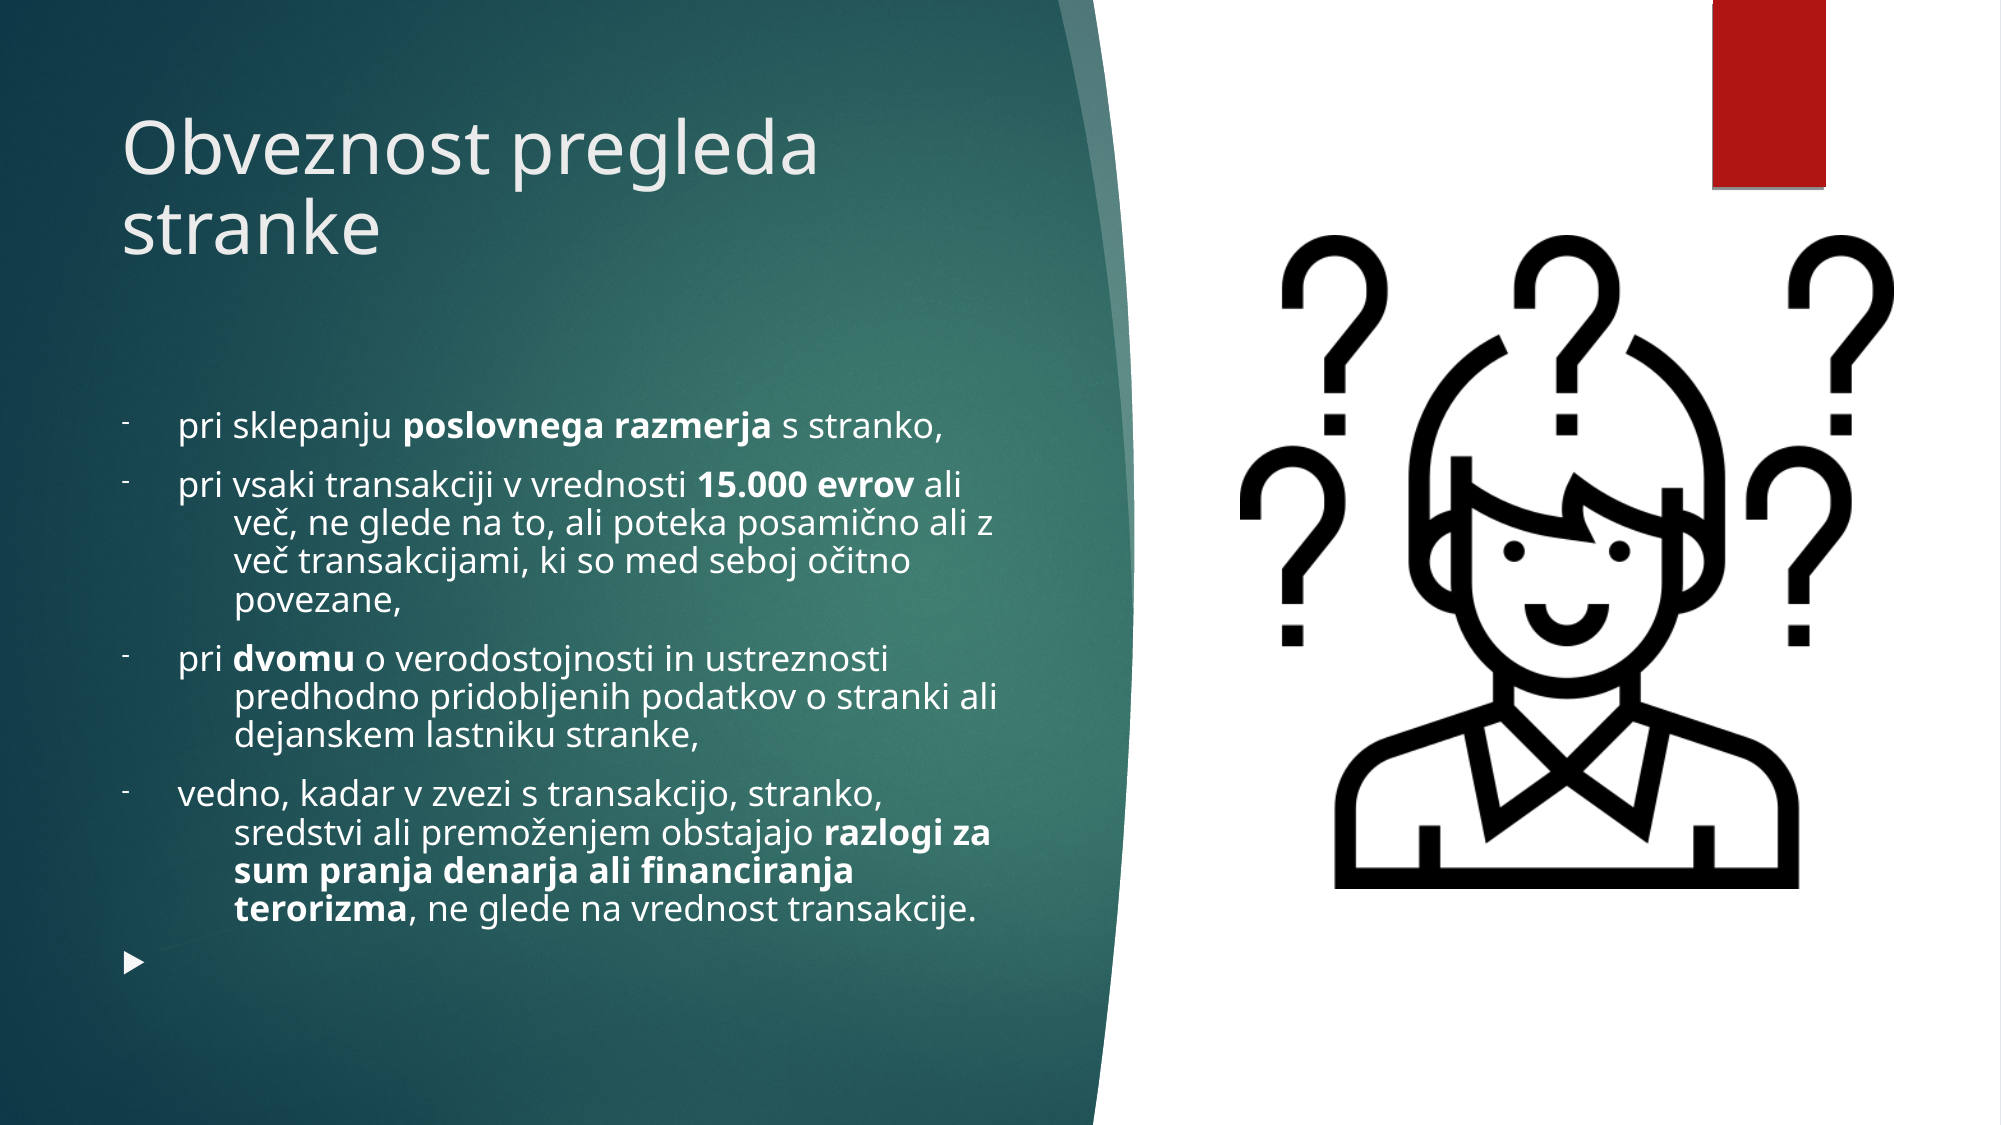

# Obveznost pregleda stranke
pri sklepanju poslovnega razmerja s stranko,
pri vsaki transakciji v vrednosti 15.000 evrov ali več, ne glede na to, ali poteka posamično ali z več transakcijami, ki so med seboj očitno povezane,
pri dvomu o verodostojnosti in ustreznosti predhodno pridobljenih podatkov o stranki ali dejanskem lastniku stranke,
vedno, kadar v zvezi s transakcijo, stranko, sredstvi ali premoženjem obstajajo razlogi za sum pranja denarja ali financiranja terorizma, ne glede na vrednost transakcije.